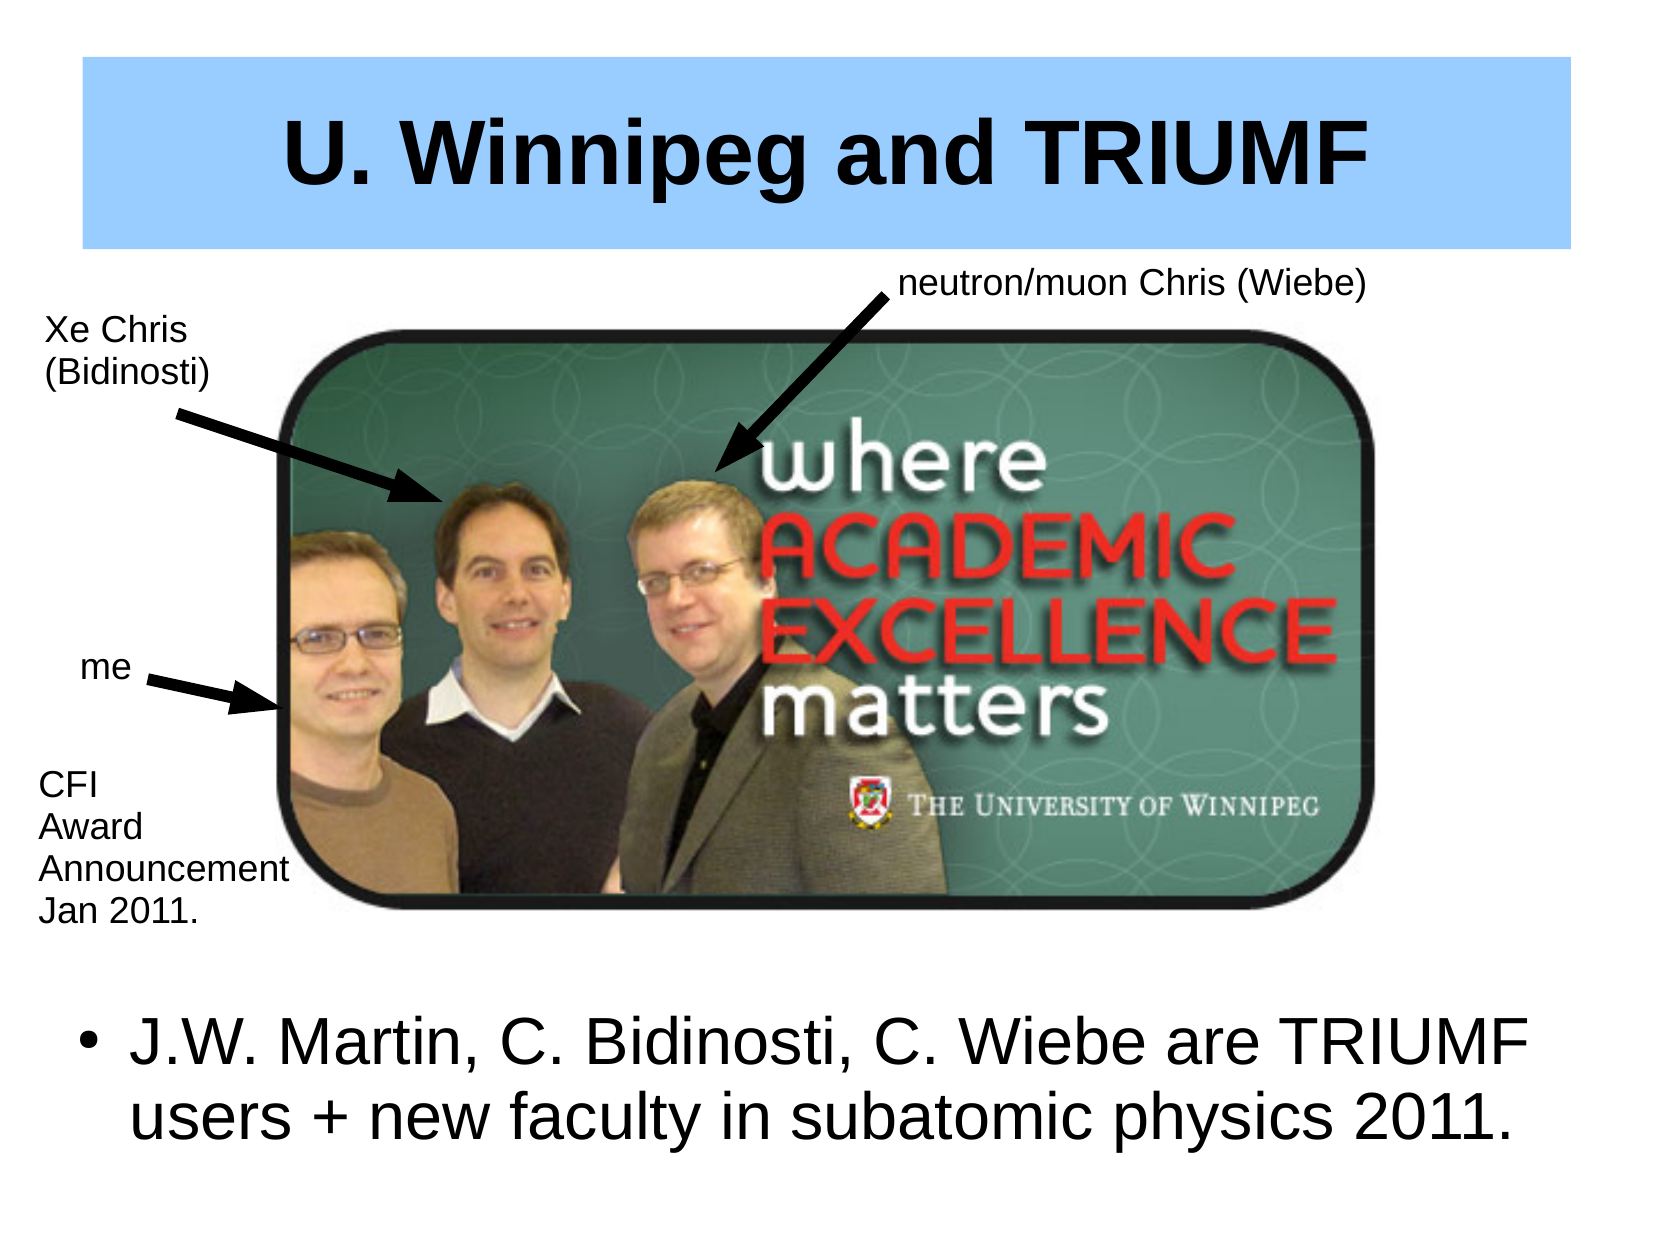

# U. Winnipeg and TRIUMF
neutron/muon Chris (Wiebe)
Xe Chris
(Bidinosti)
me
CFI
Award
Announcement
Jan 2011.
J.W. Martin, C. Bidinosti, C. Wiebe are TRIUMF users + new faculty in subatomic physics 2011.